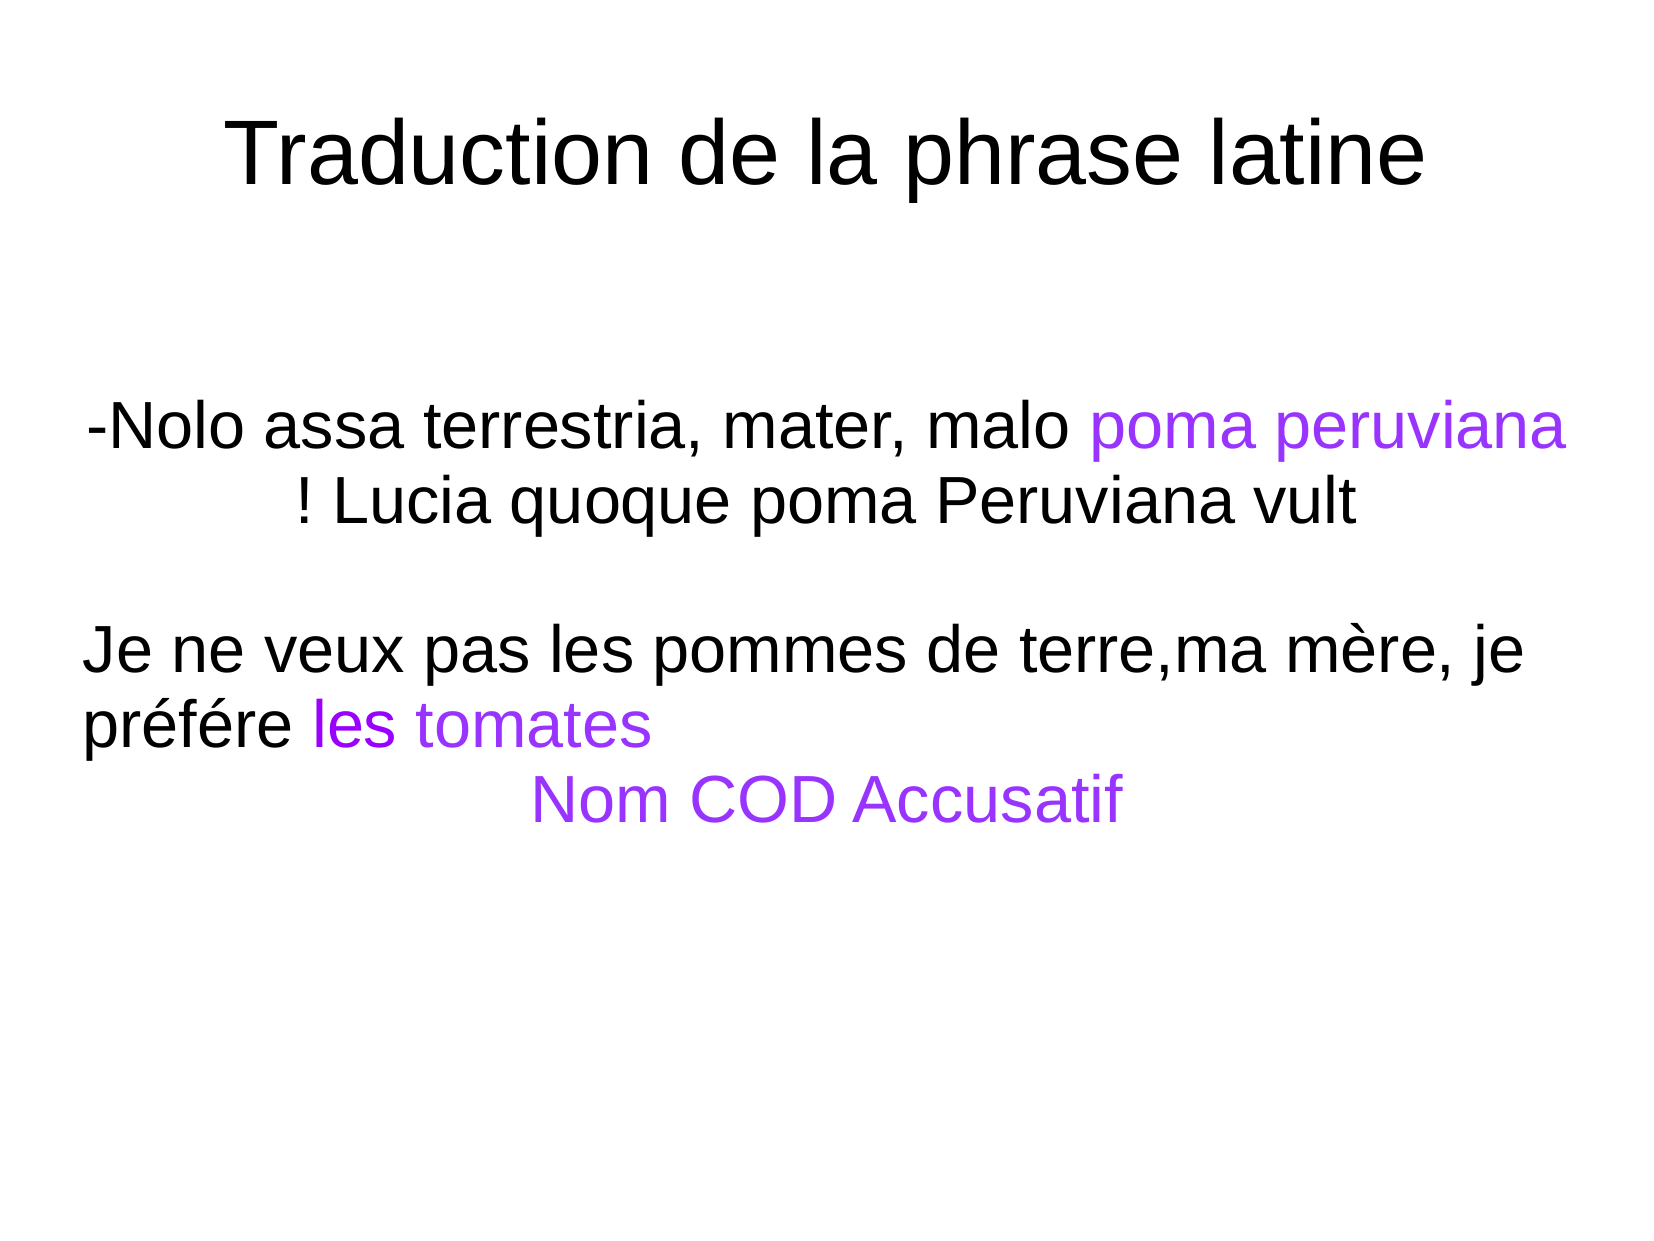

# Traduction de la phrase latine
-Nolo assa terrestria, mater, malo poma peruviana ! Lucia quoque poma Peruviana vult
Je ne veux pas les pommes de terre,ma mère, je préfére les tomates
Nom COD Accusatif